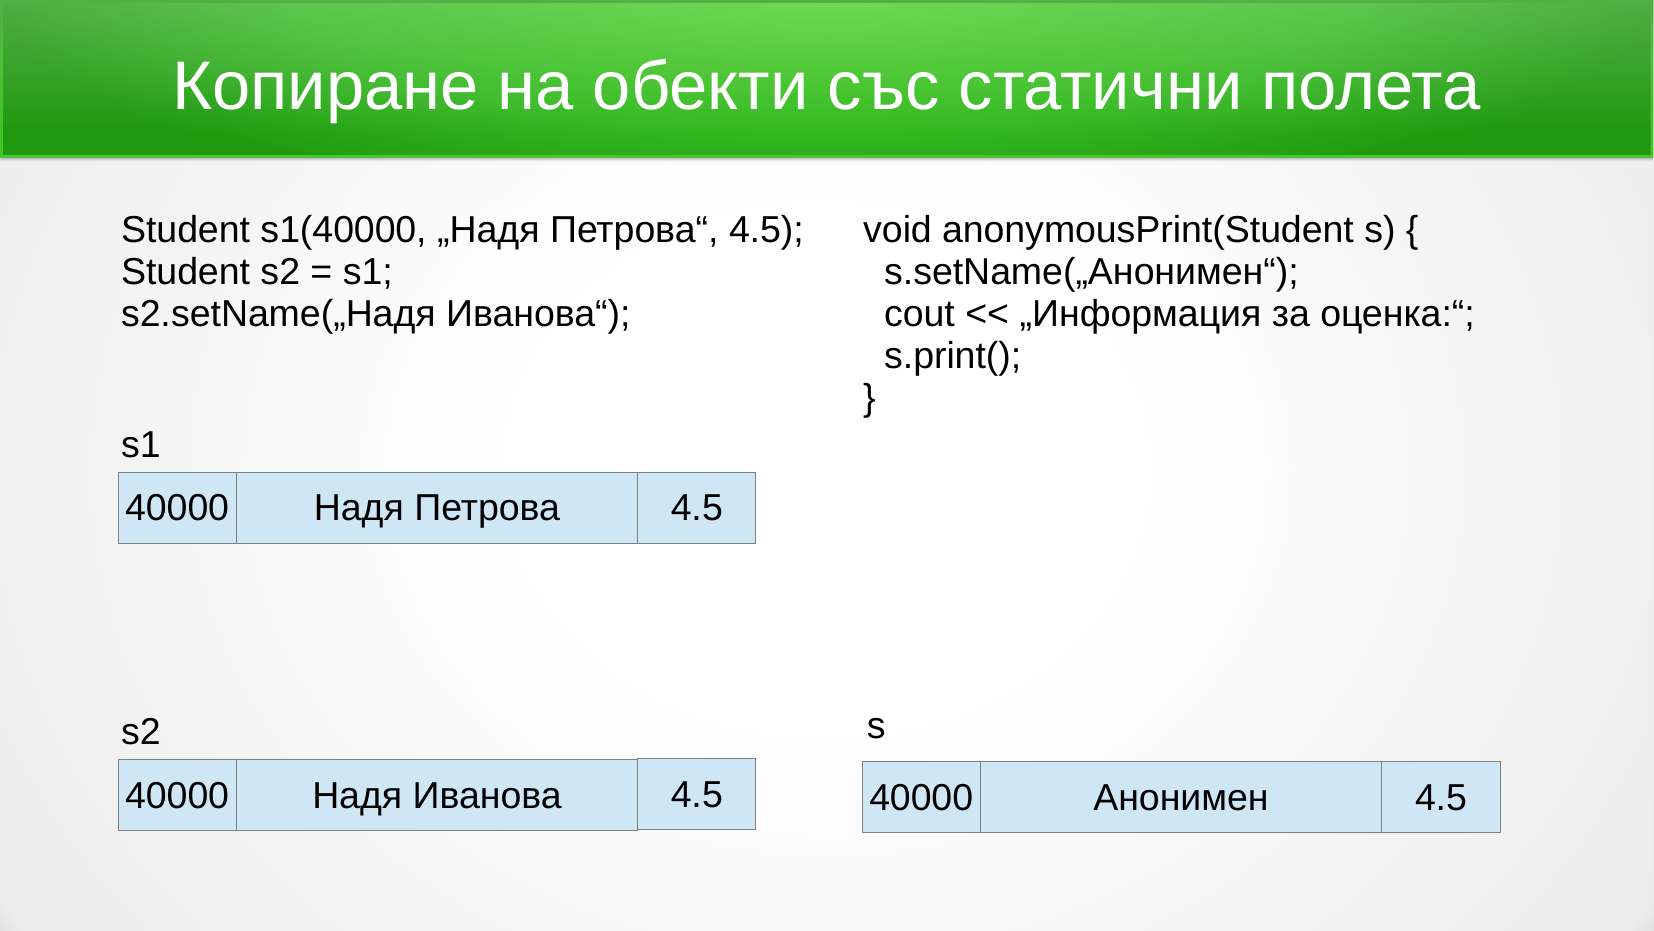

# Копиране на обекти със статични полета
Student s1(40000, „Надя Петрова“, 4.5);
Student s2 = s1;
s2.setName(„Надя Иванова“);
void anonymousPrint(Student s) {
 s.setName(„Анонимен“);
 cout << „Информация за оценка:“;
 s.print();
}
s1
40000
Надя Петрова
4.5
s
s2
4.5
40000
Надя Иванова
40000
Анонимен
4.5